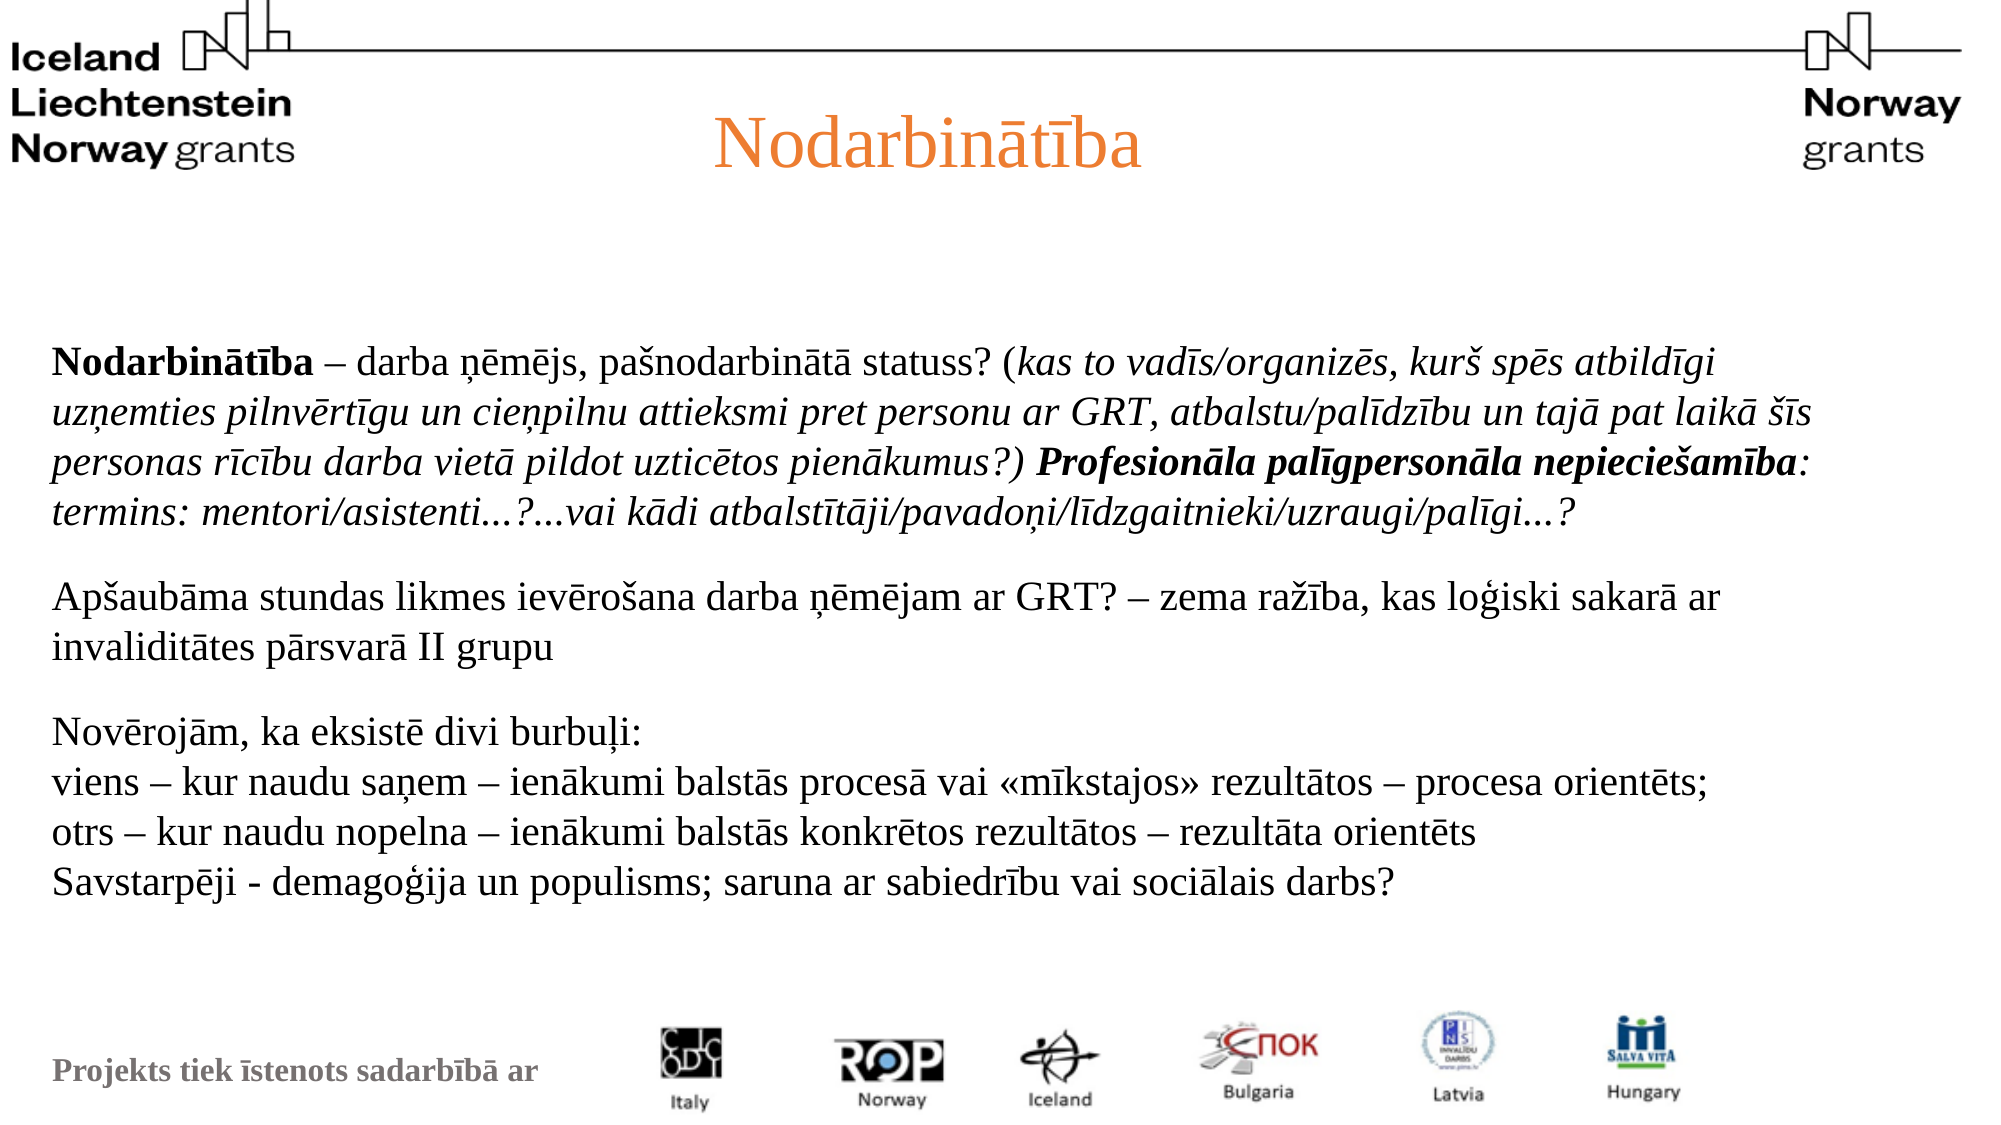

Nodarbinātība
Nodarbinātība – darba ņēmējs, pašnodarbinātā statuss? (kas to vadīs/organizēs, kurš spēs atbildīgi uzņemties pilnvērtīgu un cieņpilnu attieksmi pret personu ar GRT, atbalstu/palīdzību un tajā pat laikā šīs personas rīcību darba vietā pildot uzticētos pienākumus?) Profesionāla palīgpersonāla nepieciešamība: termins: mentori/asistenti...?...vai kādi atbalstītāji/pavadoņi/līdzgaitnieki/uzraugi/palīgi...?
Apšaubāma stundas likmes ievērošana darba ņēmējam ar GRT? – zema ražība, kas loģiski sakarā ar invaliditātes pārsvarā II grupu
Novērojām, ka eksistē divi burbuļi:
viens – kur naudu saņem – ienākumi balstās procesā vai «mīkstajos» rezultātos – procesa orientēts;
otrs – kur naudu nopelna – ienākumi balstās konkrētos rezultātos – rezultāta orientēts
Savstarpēji - demagoģija un populisms; saruna ar sabiedrību vai sociālais darbs?
Projekts tiek īstenots sadarbībā ar